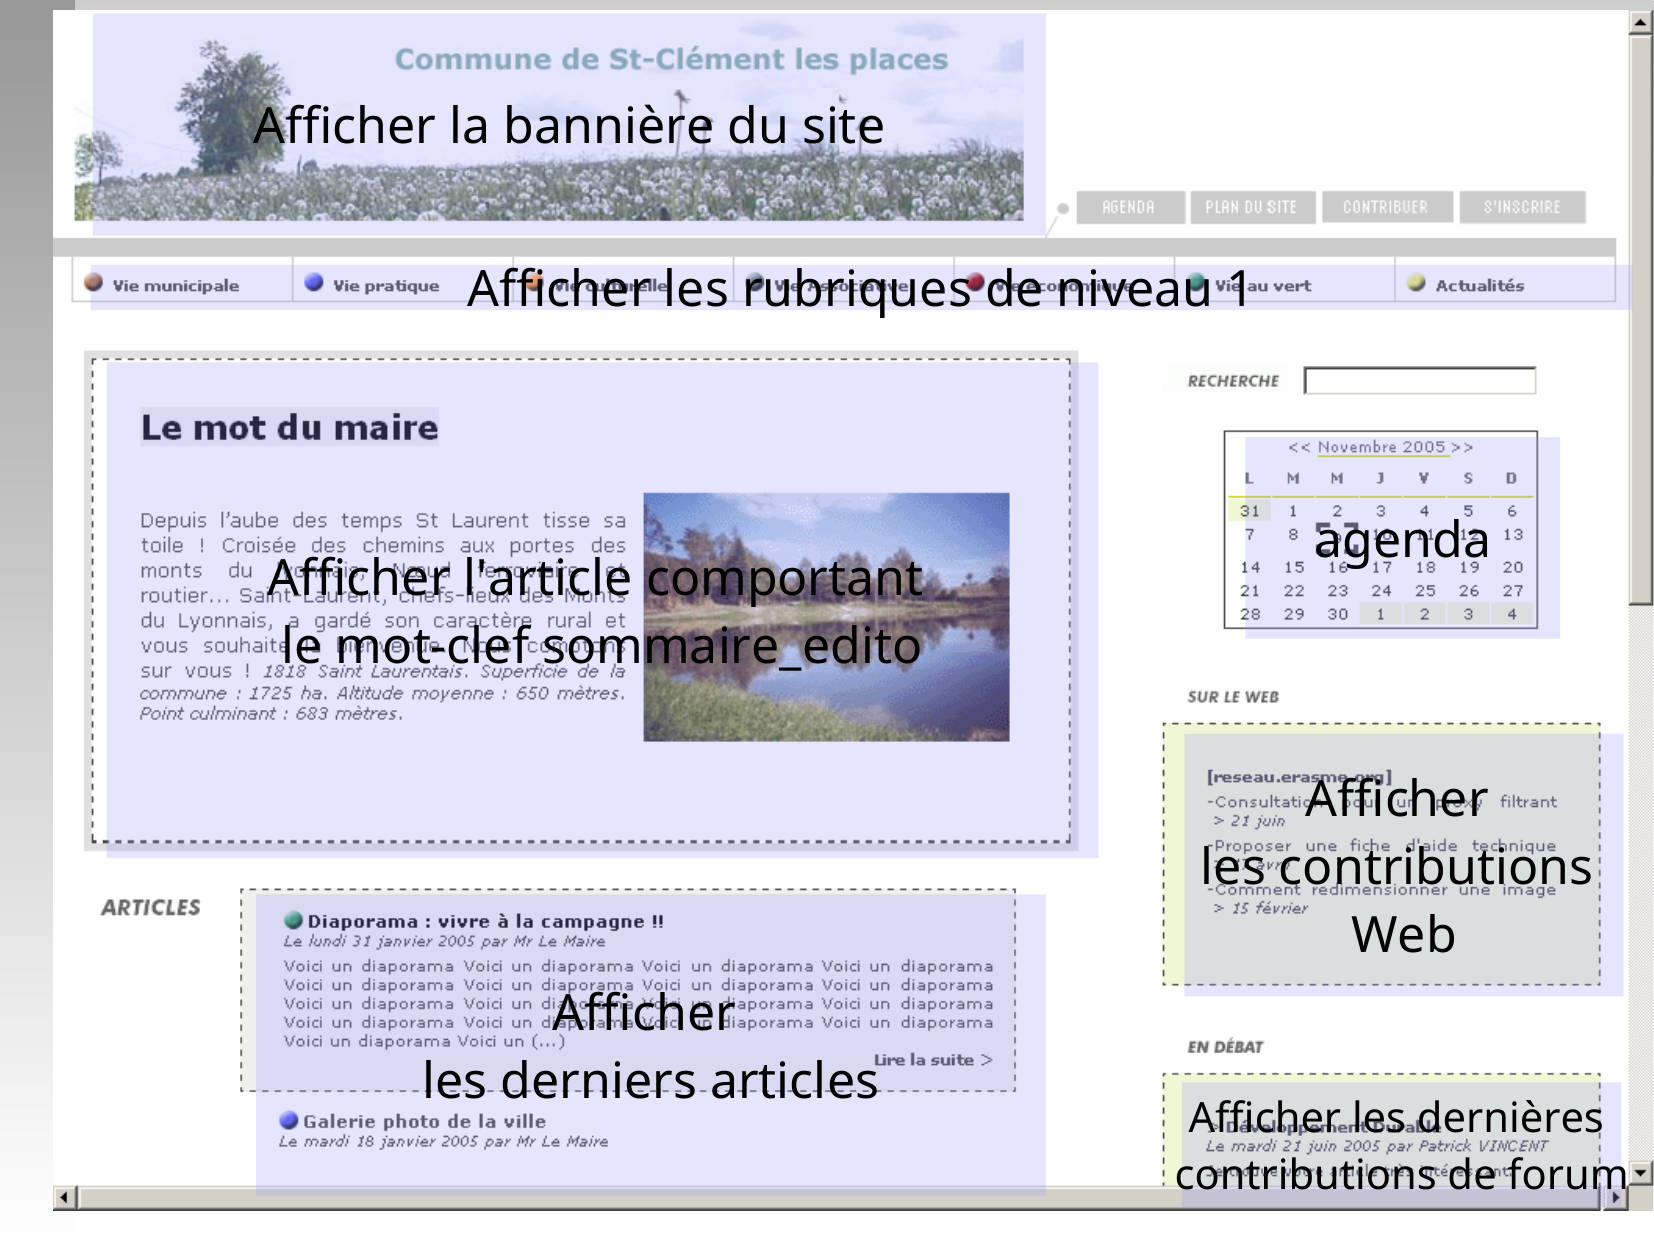

Afficher la bannière du site
Afficher les rubriques de niveau 1
Afficher l'article comportant
le mot-clef sommaire_edito
agenda
Afficher
les contributions
Web
Afficher
les derniers articles
Afficher les dernières
contributions de forum